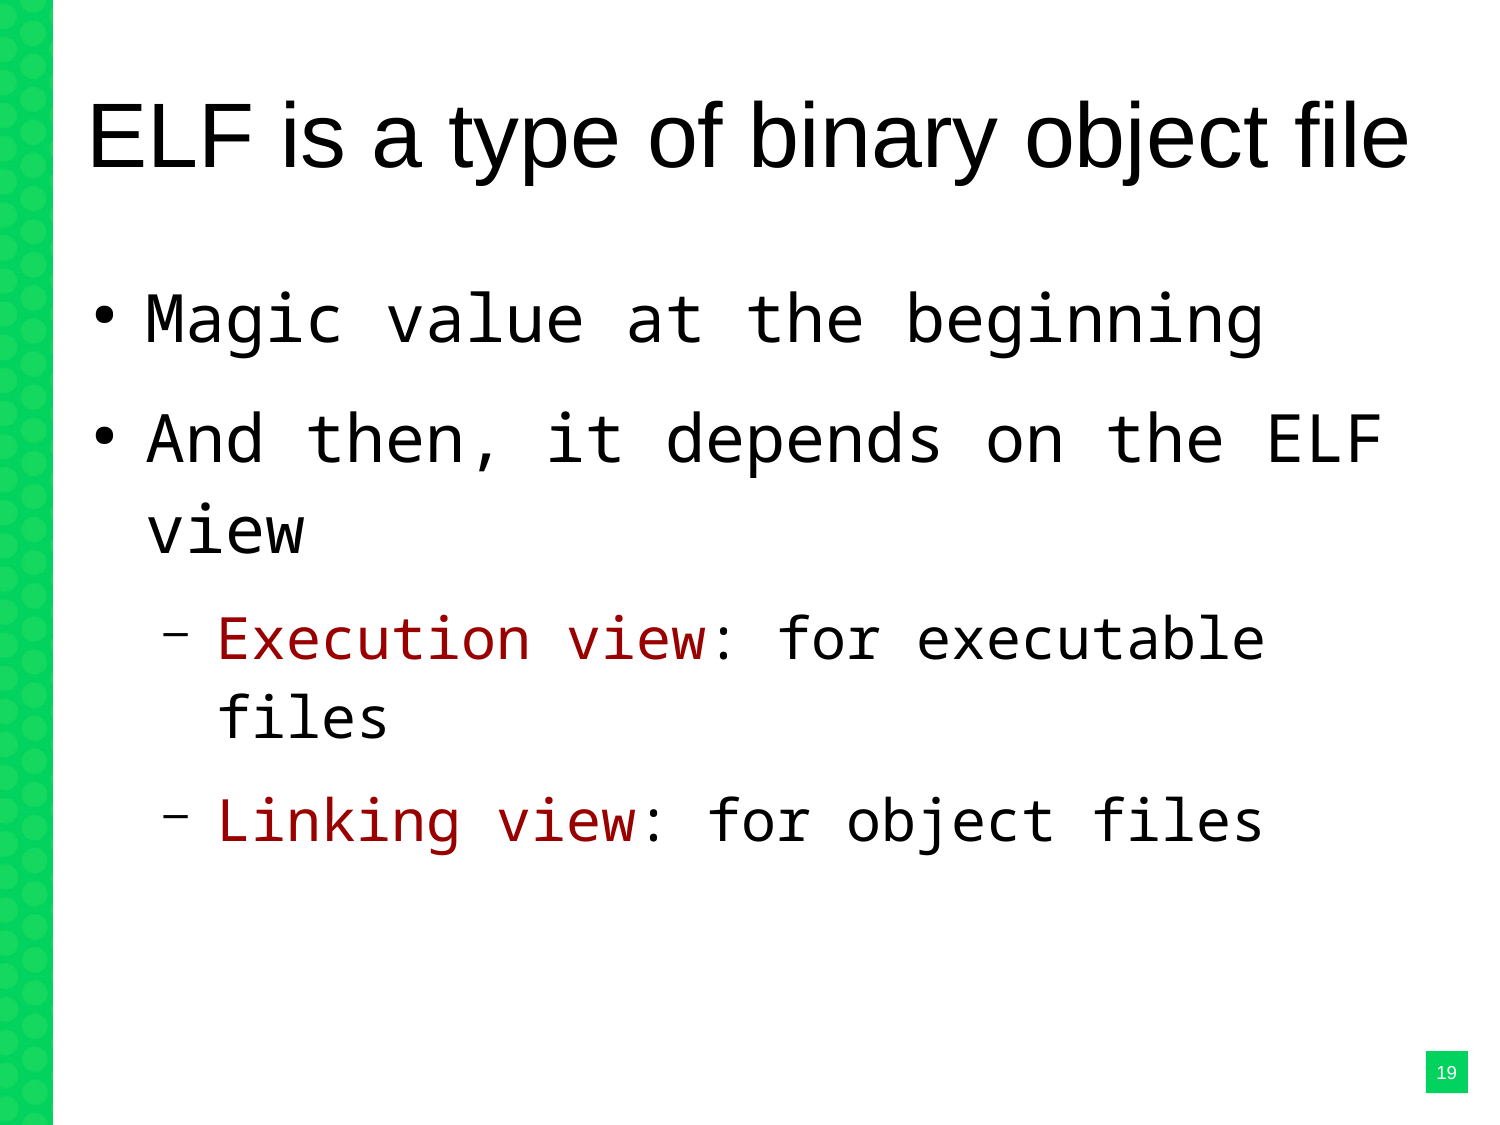

# ELF is a type of binary object file
Magic value at the beginning
And then, it depends on the ELF view
Execution view: for executable files
Linking view: for object files